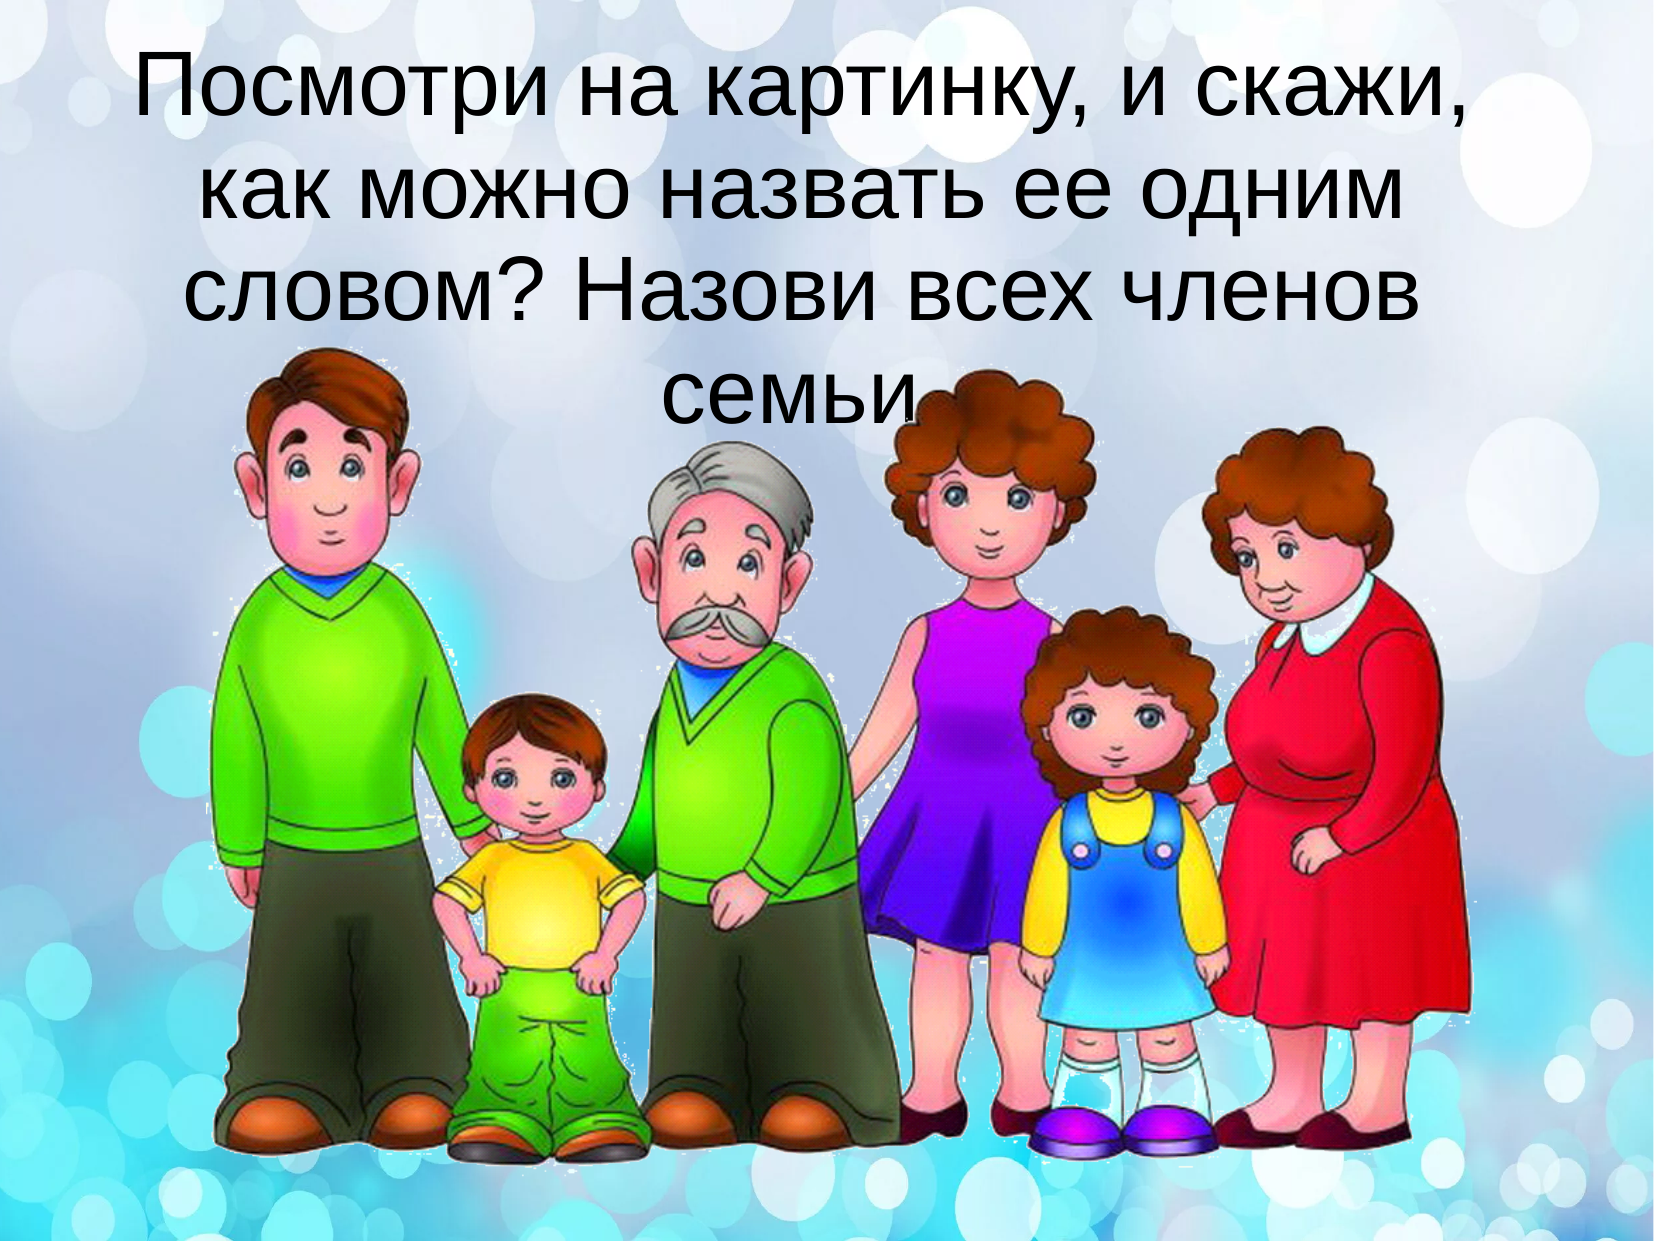

# Посмотри на картинку, и скажи, как можно назвать ее одним словом? Назови всех членов семьи.